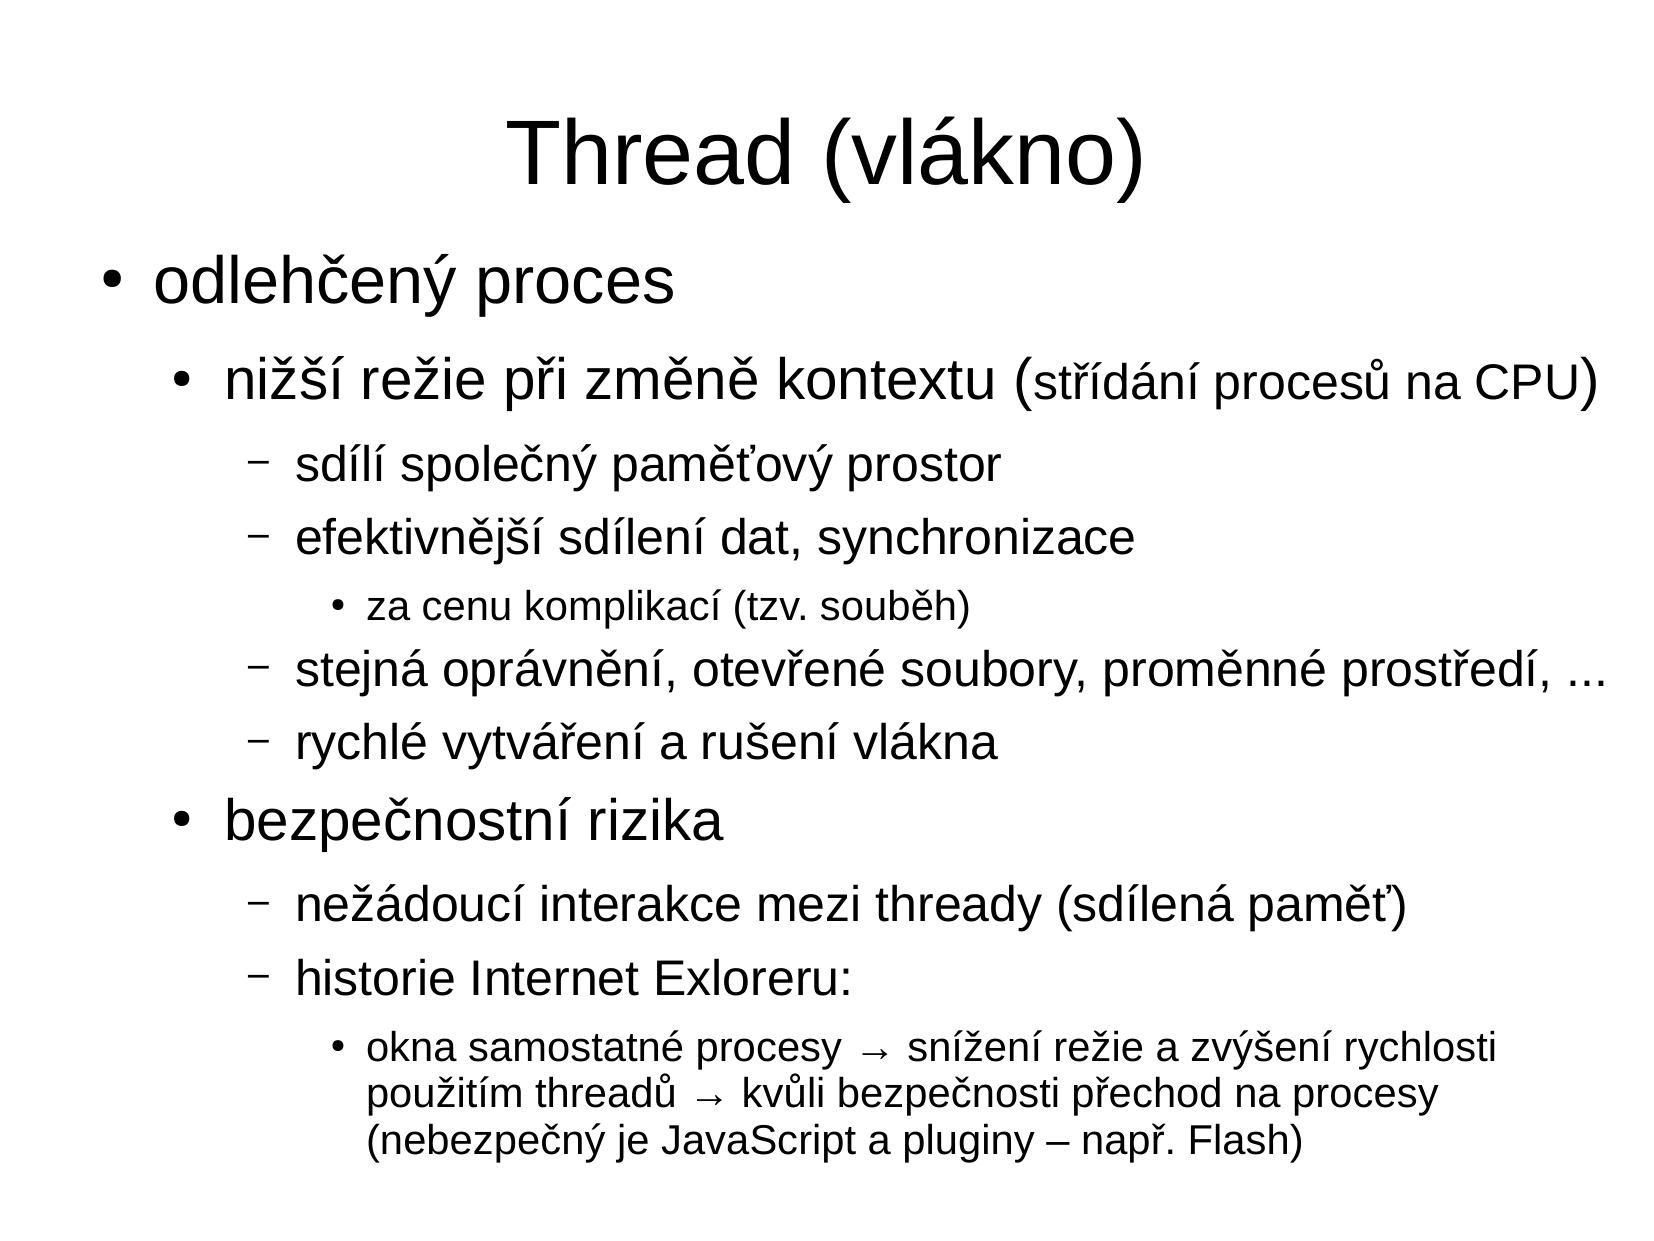

# Thread (vlákno)
odlehčený proces
nižší režie při změně kontextu (střídání procesů na CPU)
sdílí společný paměťový prostor
efektivnější sdílení dat, synchronizace
za cenu komplikací (tzv. souběh)
stejná oprávnění, otevřené soubory, proměnné prostředí, ...
rychlé vytváření a rušení vlákna
bezpečnostní rizika
nežádoucí interakce mezi thready (sdílená paměť)
historie Internet Exloreru:
okna samostatné procesy → snížení režie a zvýšení rychlosti použitím threadů → kvůli bezpečnosti přechod na procesy (nebezpečný je JavaScript a pluginy – např. Flash)